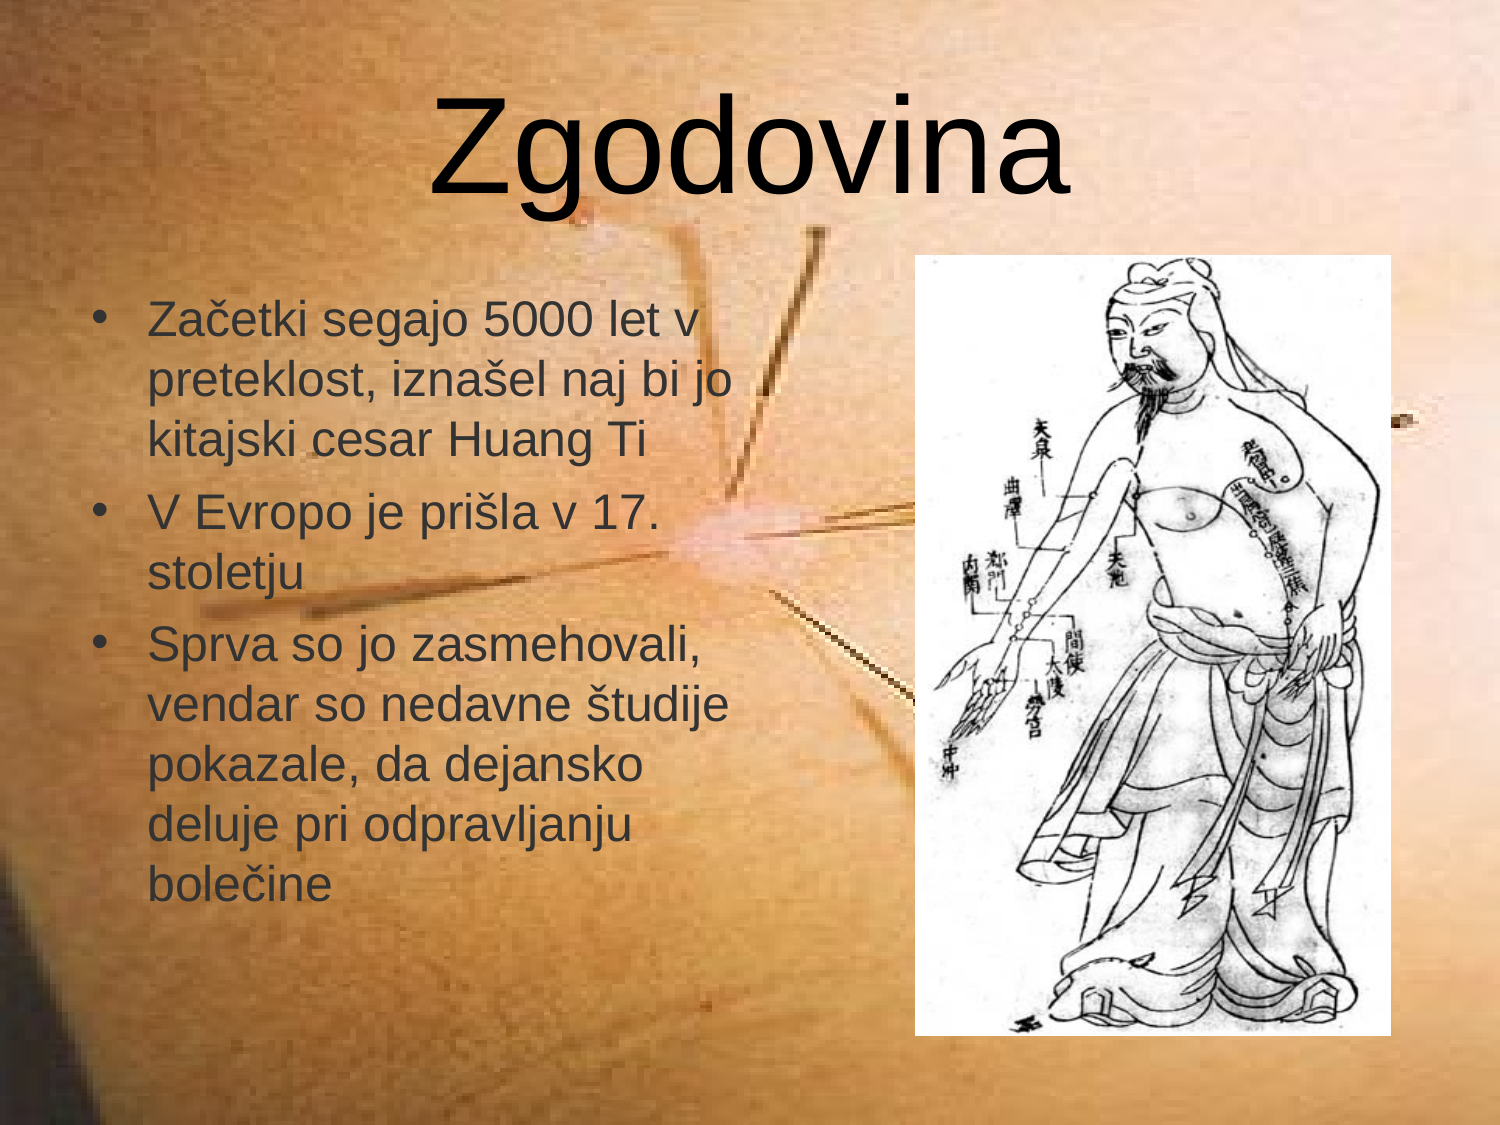

# Zgodovina
Začetki segajo 5000 let v preteklost, iznašel naj bi jo kitajski cesar Huang Ti
V Evropo je prišla v 17. stoletju
Sprva so jo zasmehovali, vendar so nedavne študije pokazale, da dejansko deluje pri odpravljanju bolečine